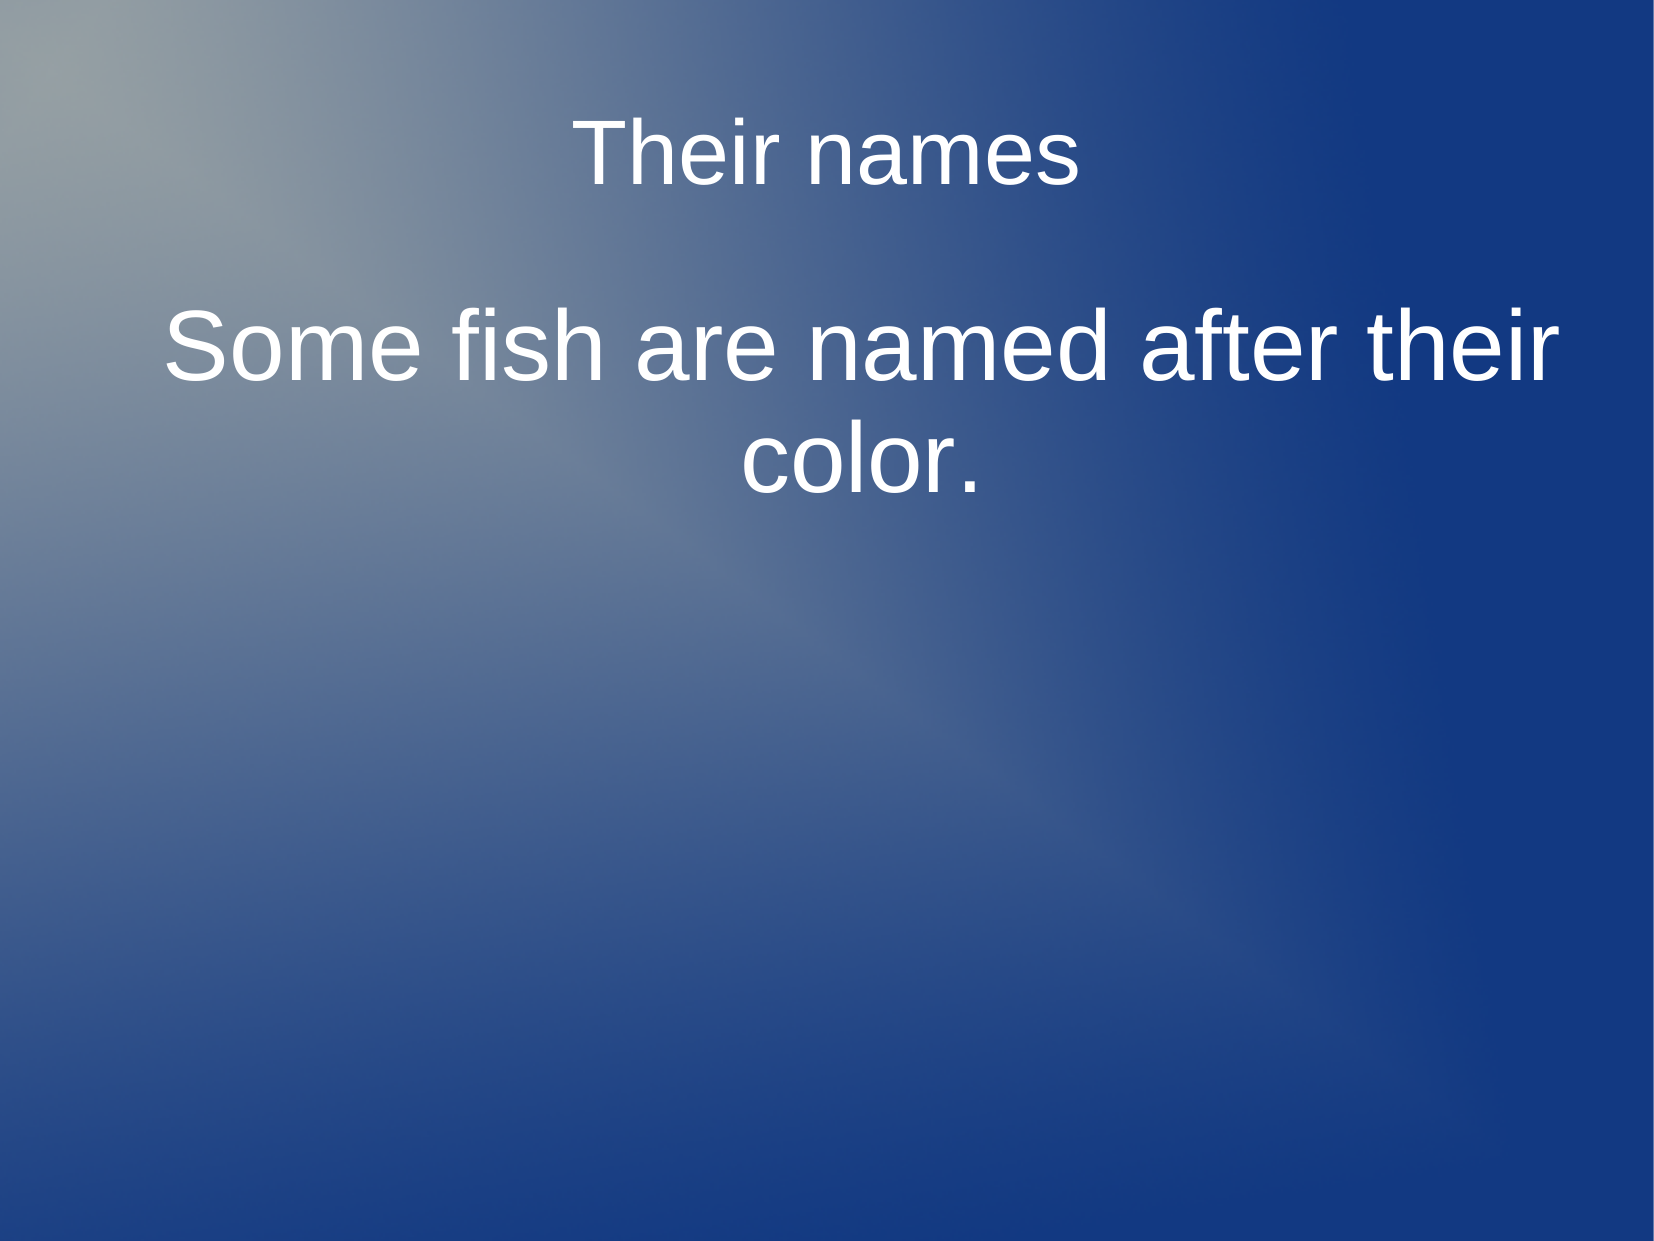

# Their names
Some fish are named after their color.